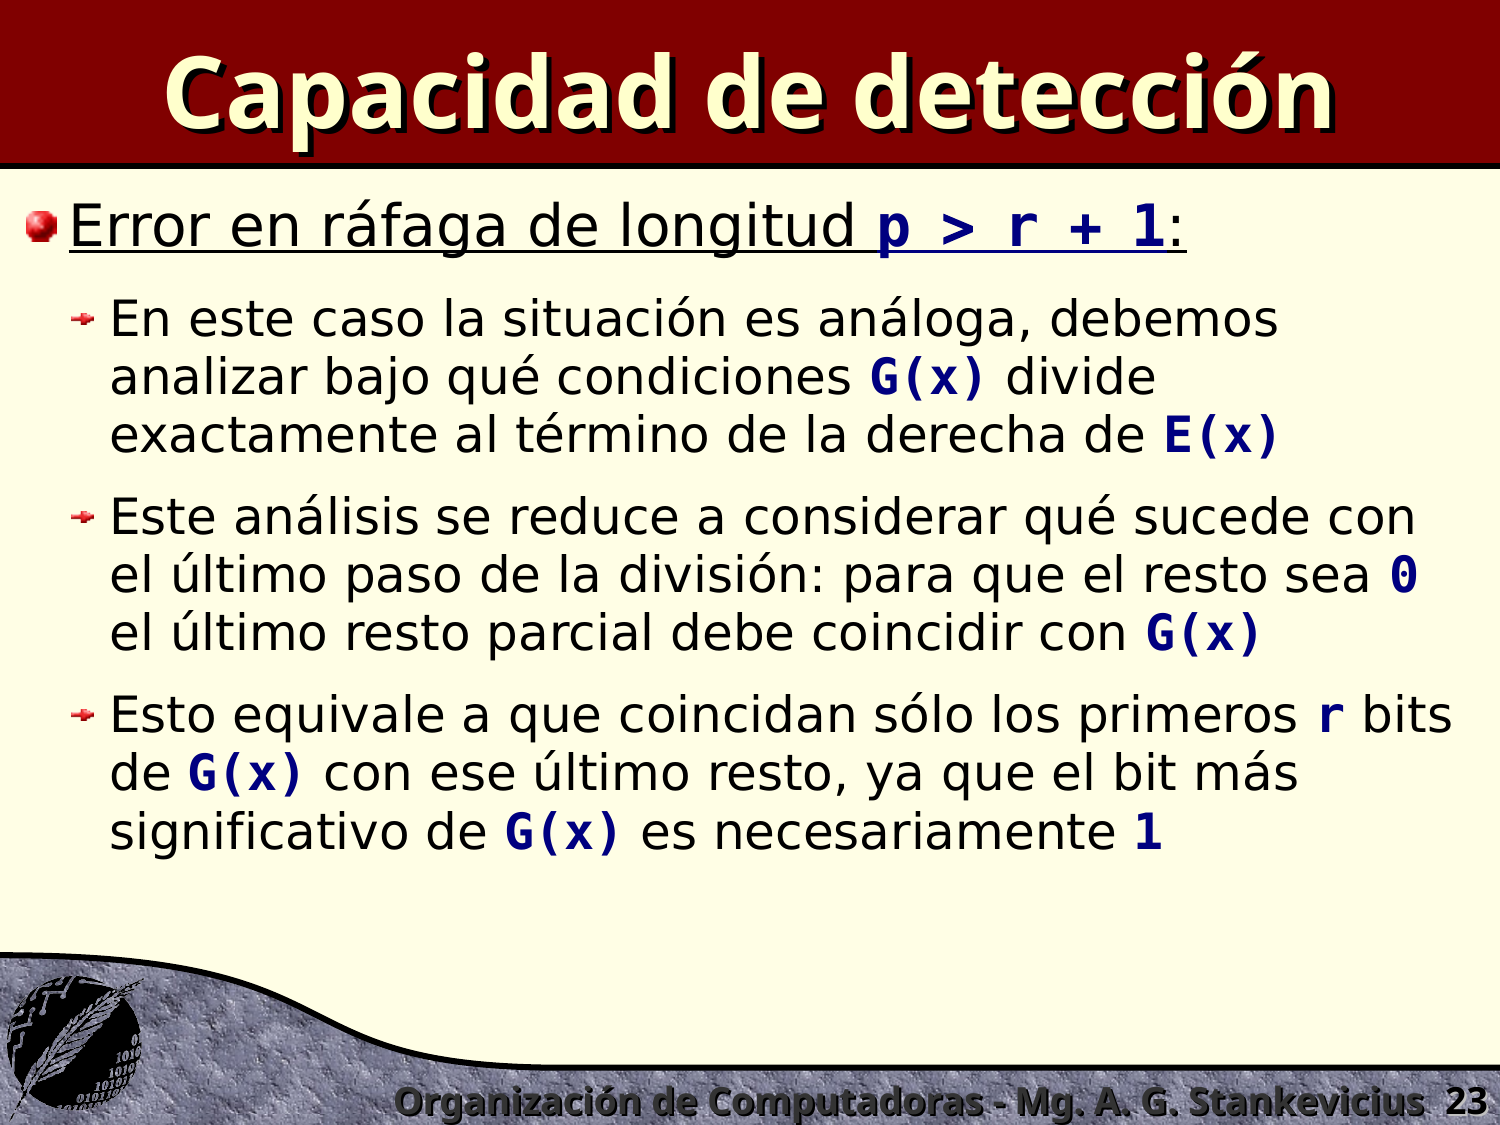

# Capacidad de detección
Error en ráfaga de longitud p > r + 1:
En este caso la situación es análoga, debemos analizar bajo qué condiciones G(x) divide exactamente al término de la derecha de E(x)
Este análisis se reduce a considerar qué sucede con
el último paso de la división: para que el resto sea 0
el último resto parcial debe coincidir con G(x)
Esto equivale a que coincidan sólo los primeros r bits de G(x) con ese último resto, ya que el bit más significativo de G(x) es necesariamente 1
23